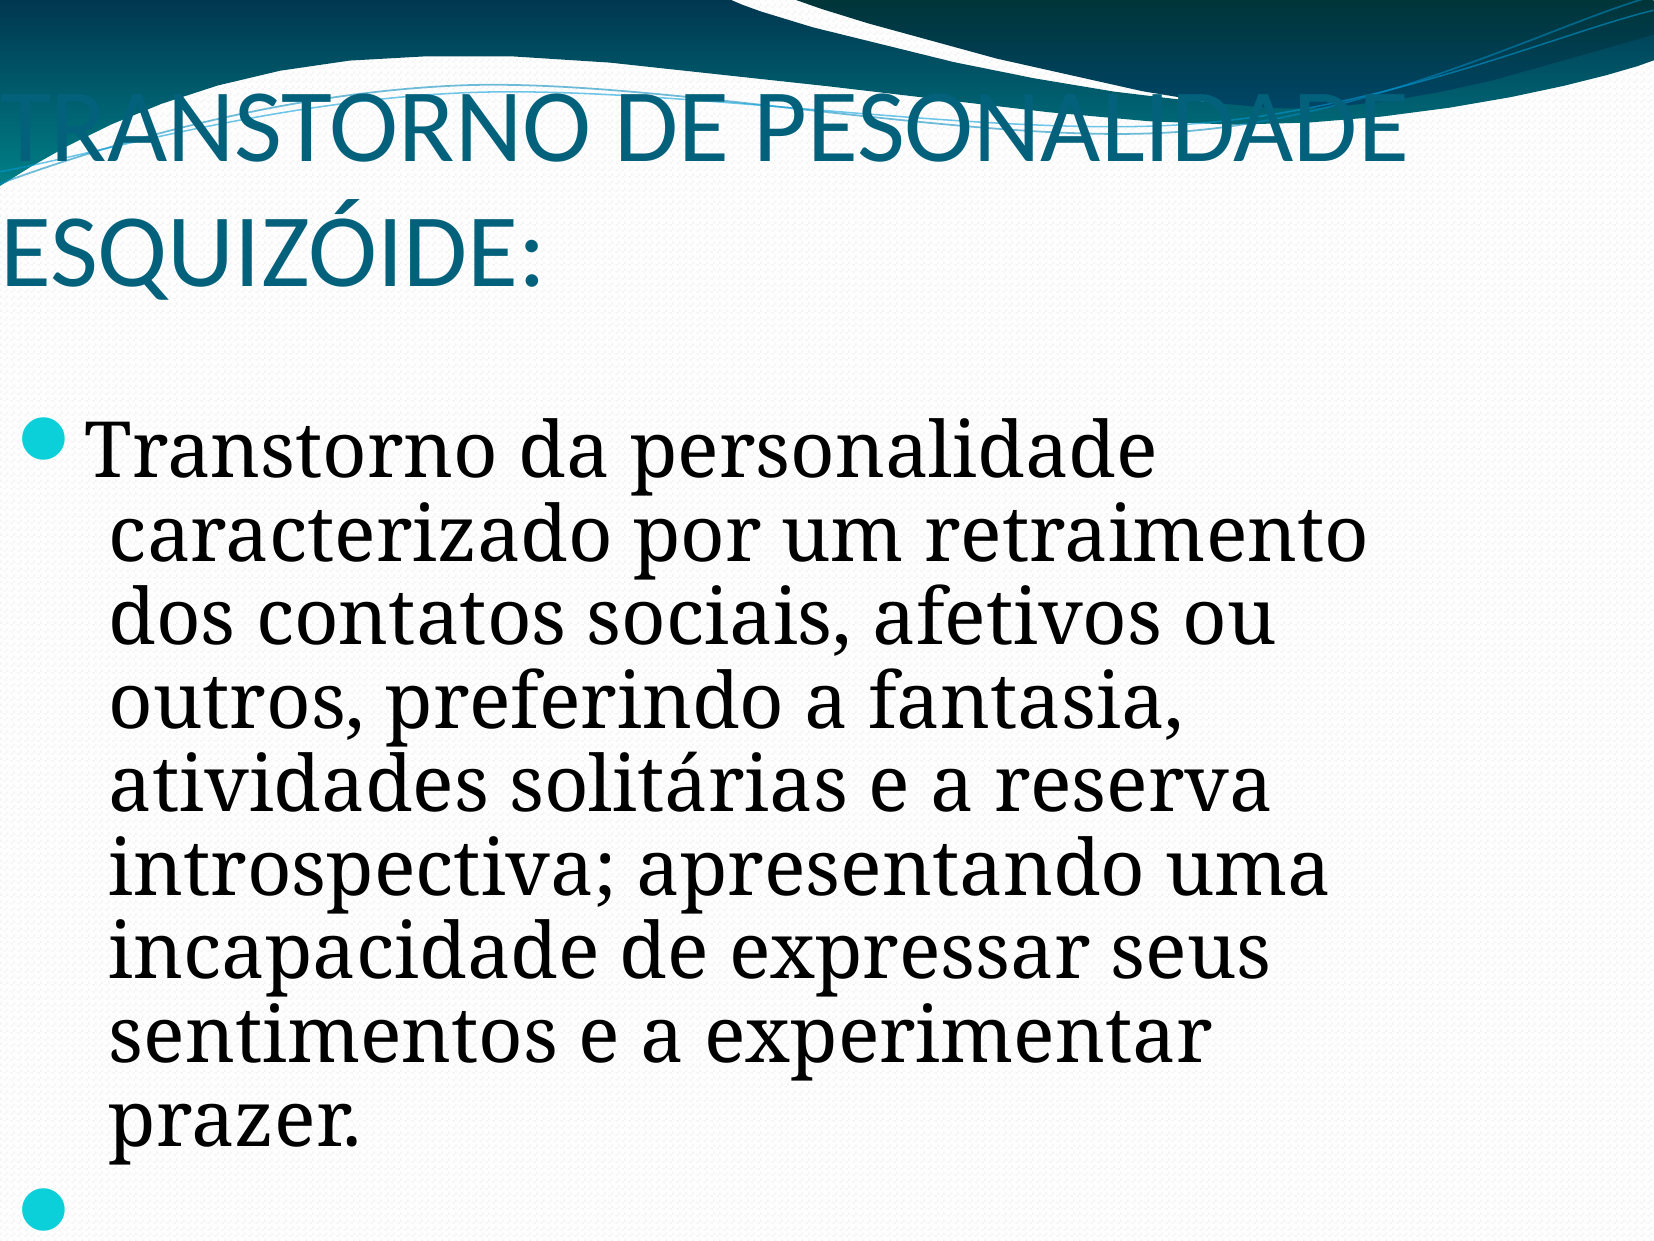

# TRANSTORNO DE PESONALIDADE ESQUIZÓIDE:
Transtorno da personalidade caracterizado por um retraimento dos contatos sociais, afetivos ou outros, preferindo a fantasia, atividades solitárias e a reserva introspectiva; apresentando uma incapacidade de expressar seus sentimentos e a experimentar prazer.